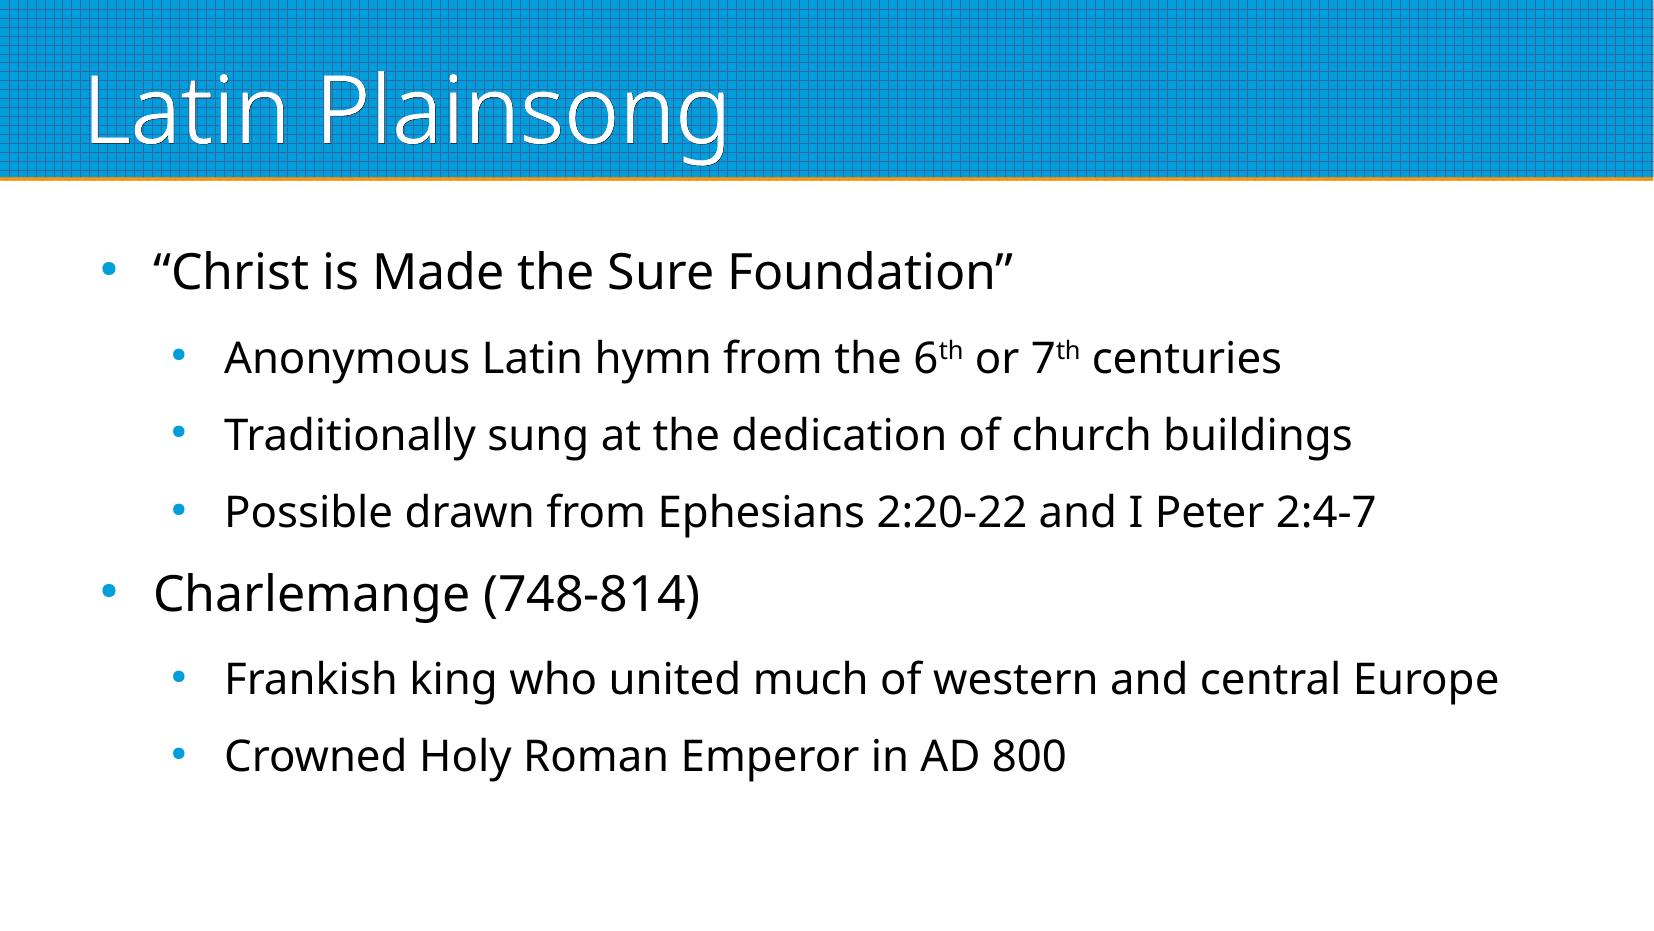

# Latin Plainsong
“Christ is Made the Sure Foundation”
Anonymous Latin hymn from the 6th or 7th centuries
Traditionally sung at the dedication of church buildings
Possible drawn from Ephesians 2:20-22 and I Peter 2:4-7
Charlemange (748-814)
Frankish king who united much of western and central Europe
Crowned Holy Roman Emperor in AD 800